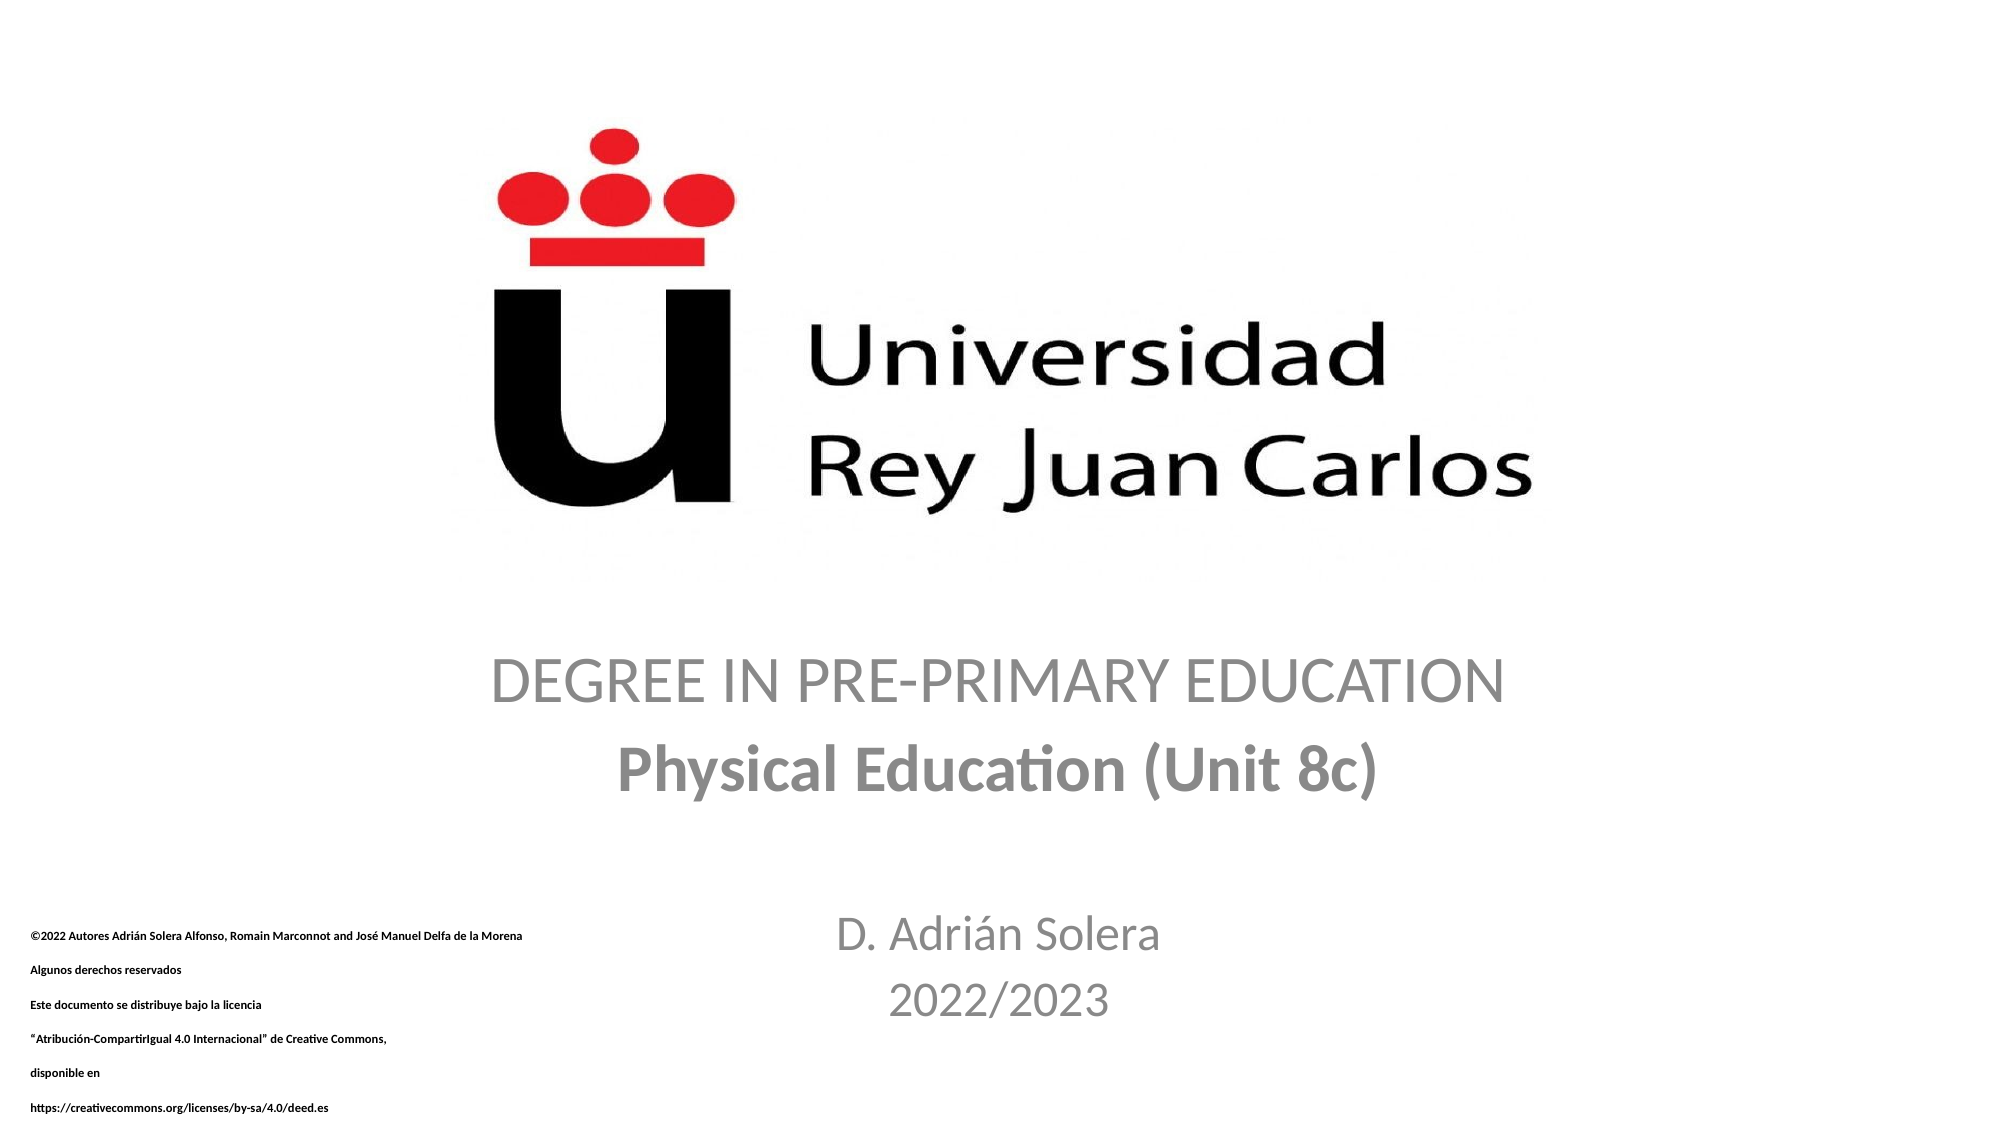

DEGREE IN PRE-PRIMARY EDUCATION
Physical Education (Unit 8c)
D. Adrián Solera
2022/2023
©2022 Autores Adrián Solera Alfonso, Romain Marconnot and José Manuel Delfa de la Morena
Algunos derechos reservados
Este documento se distribuye bajo la licencia
“Atribución-CompartirIgual 4.0 Internacional” de Creative Commons,
disponible en
https://creativecommons.org/licenses/by-sa/4.0/deed.es